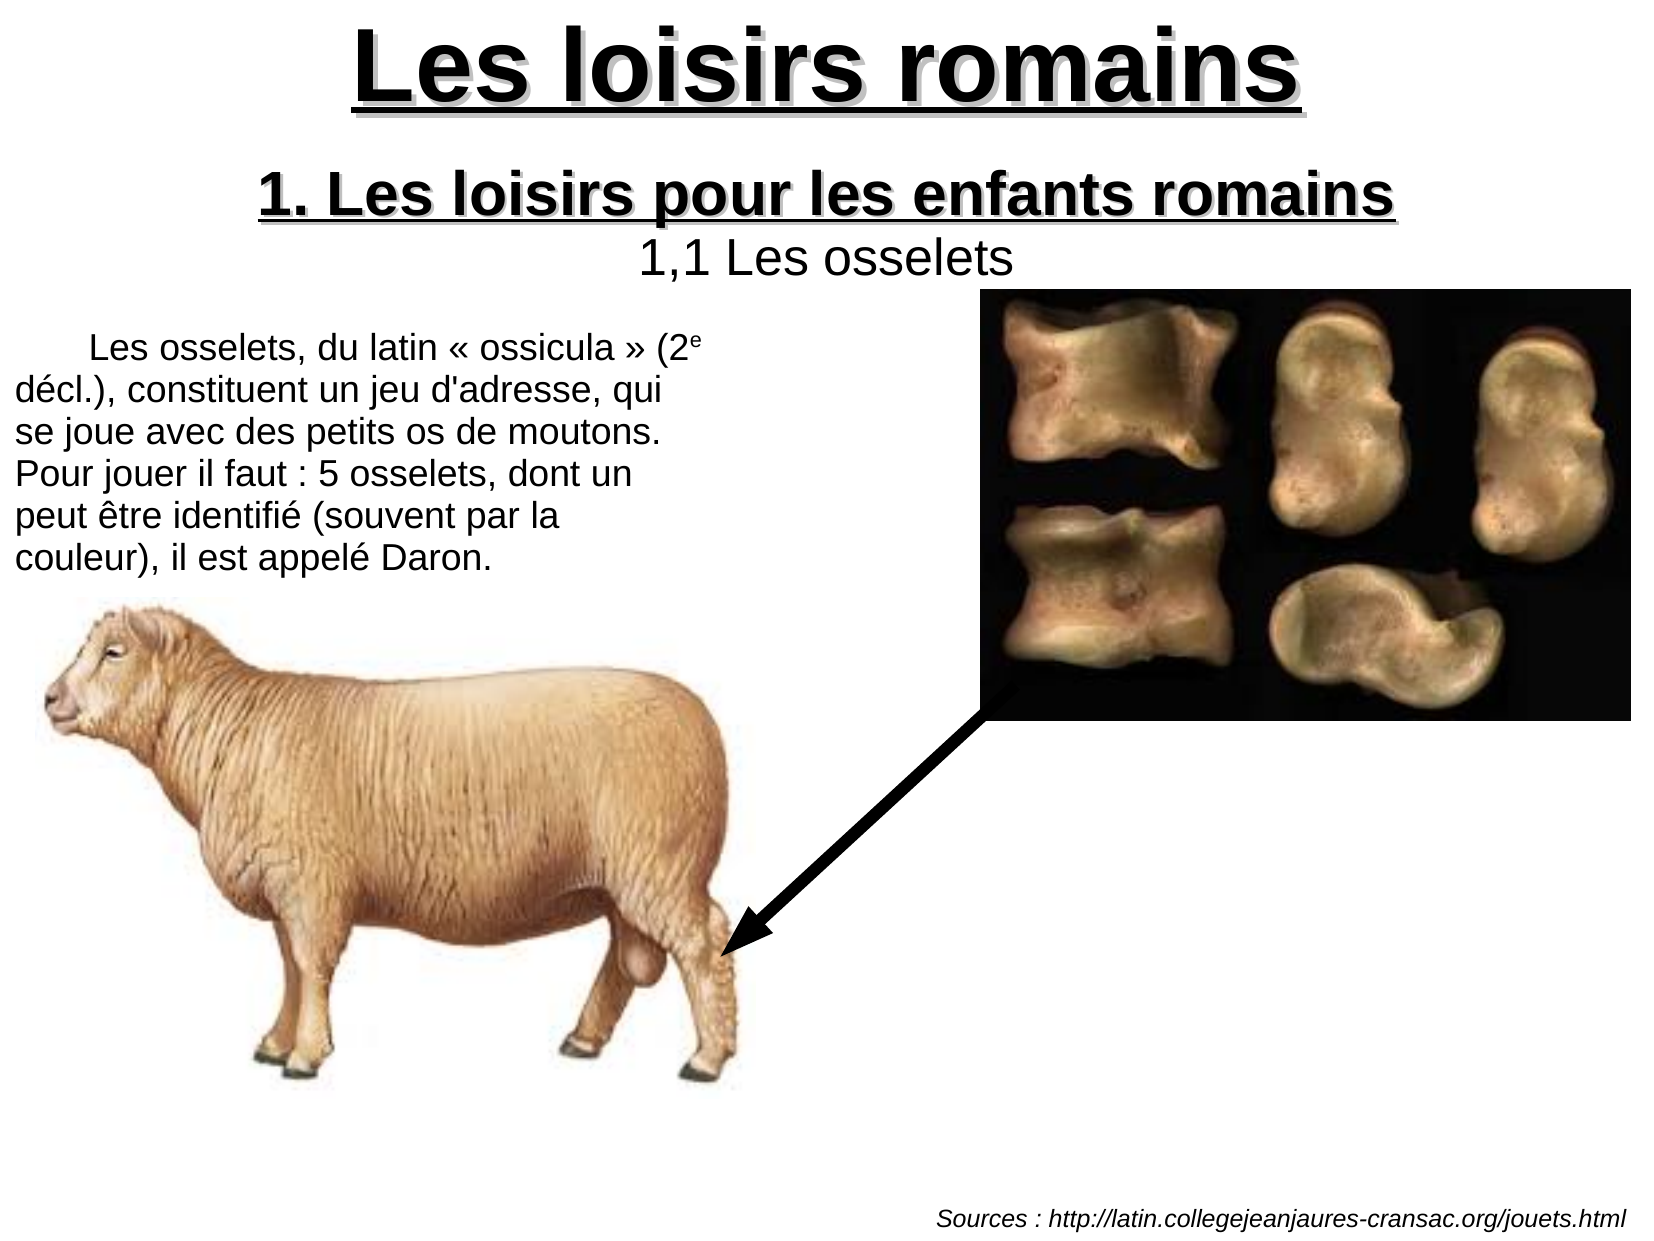

Les loisirs romains
1. Les loisirs pour les enfants romains
1,1 Les osselets
	Les osselets, du latin « ossicula » (2e décl.), constituent un jeu d'adresse, qui se joue avec des petits os de moutons.
Pour jouer il faut : 5 osselets, dont un peut être identifié (souvent par la couleur), il est appelé Daron.
Sources : http://latin.collegejeanjaures-cransac.org/jouets.html